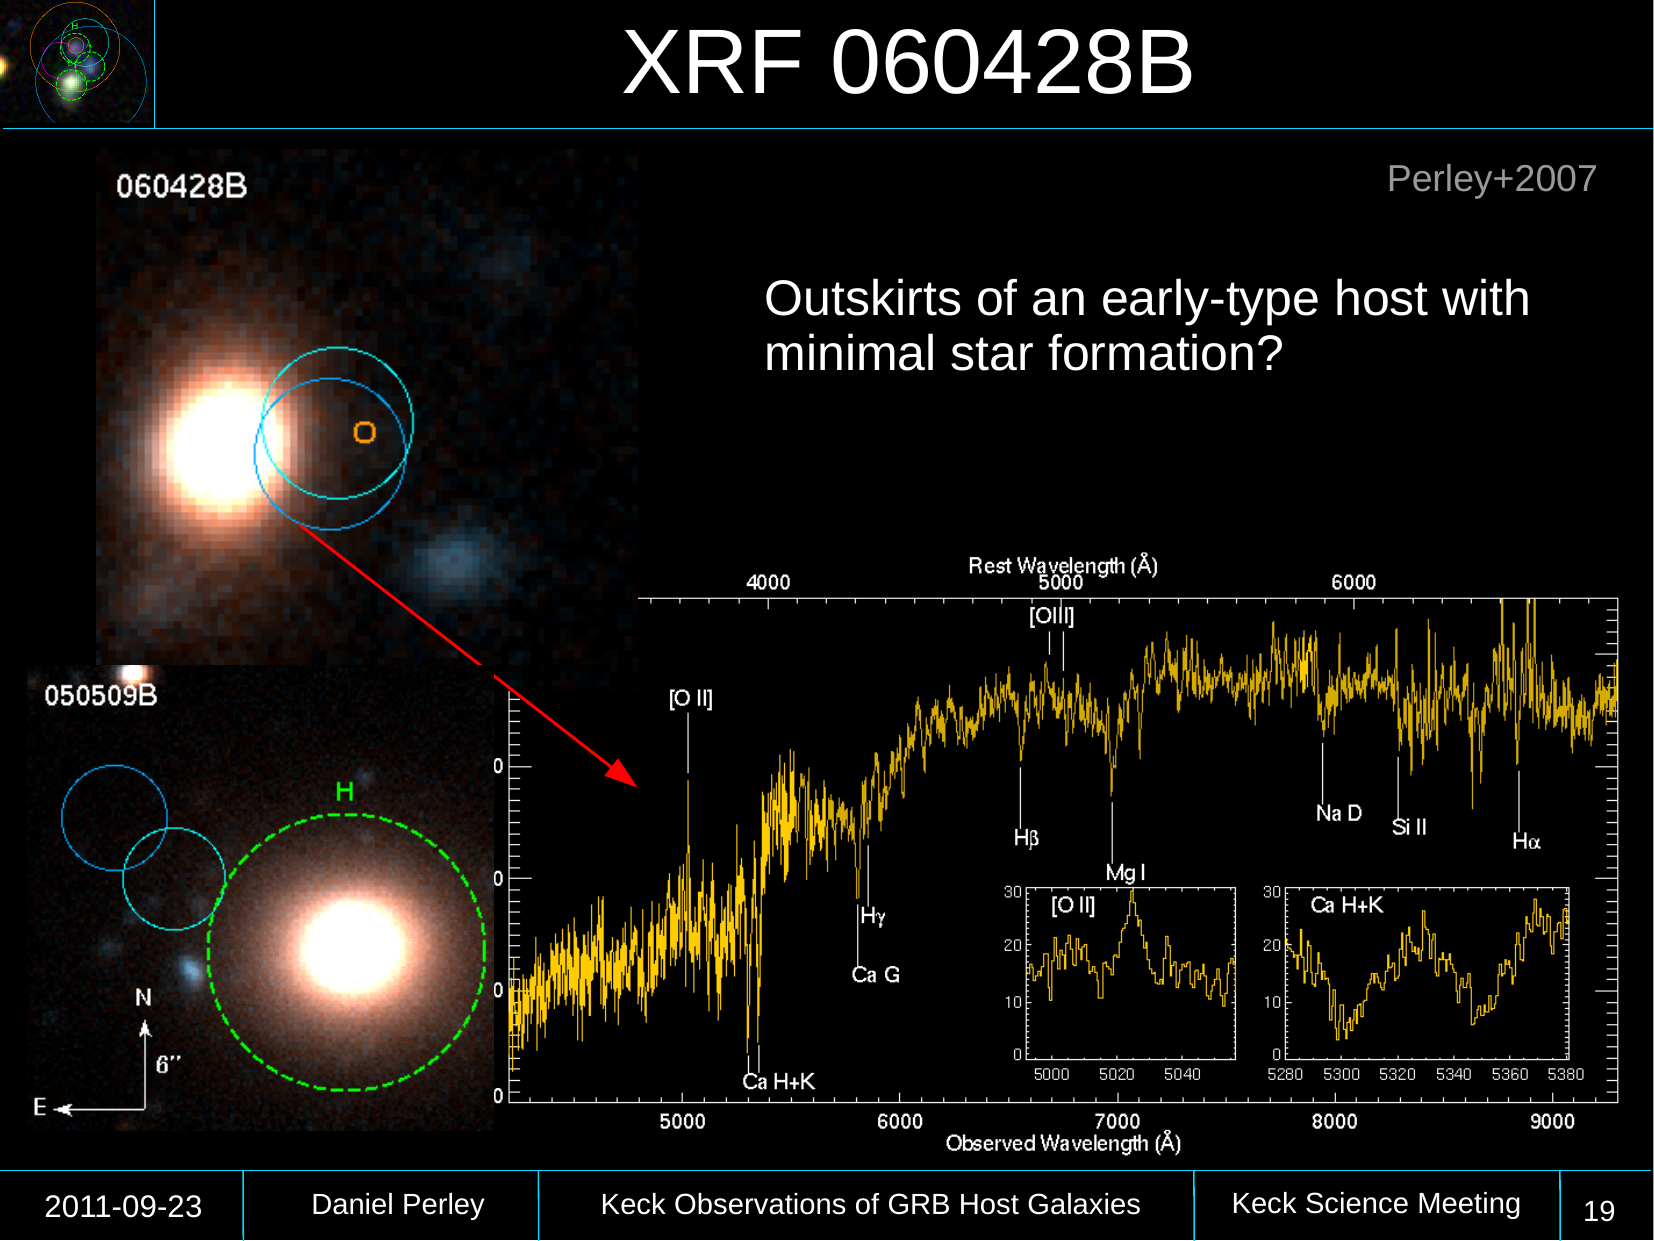

# XRF 060428B
Perley+2007
Outskirts of an early-type host with minimal star formation?
19